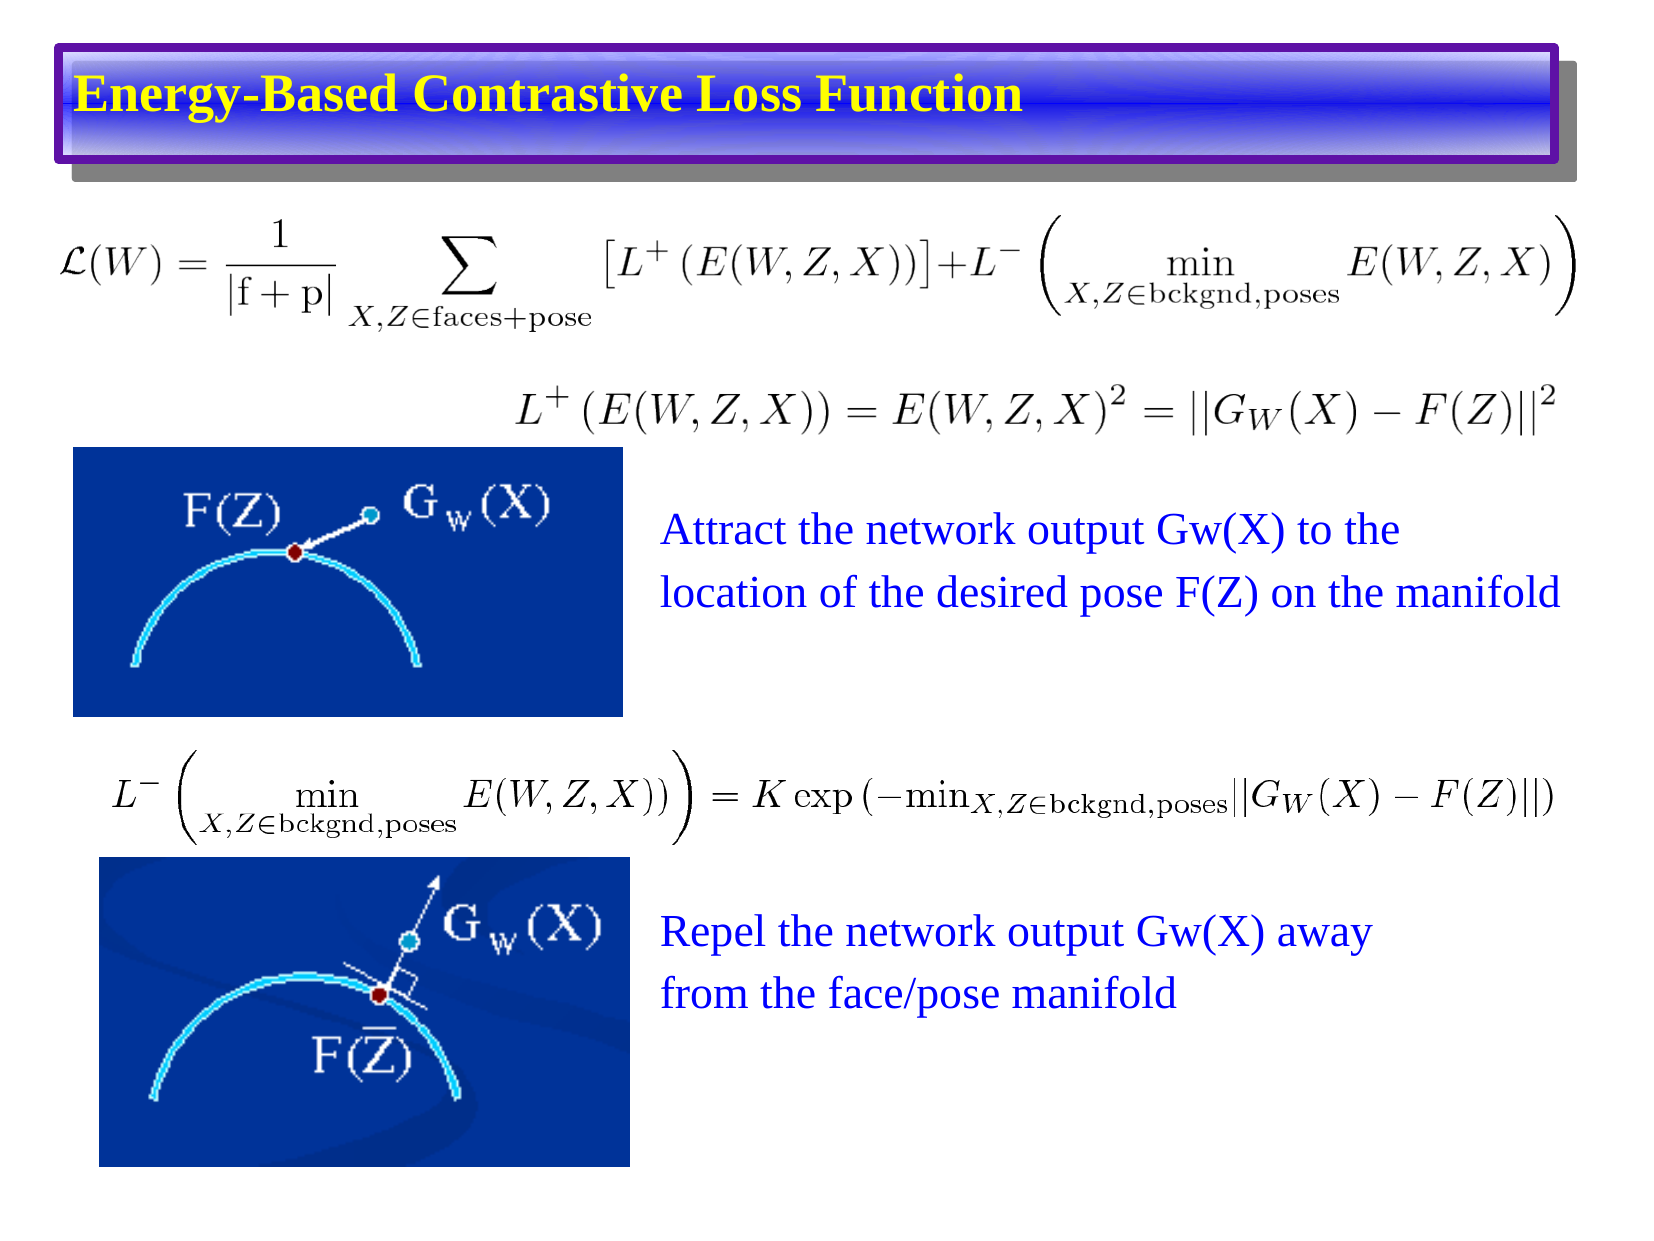

Energy-Based Contrastive Loss Function
Attract the network output Gw(X) to the
location of the desired pose F(Z) on the manifold
) +
)
(
(
=
=
(
)
Repel the network output Gw(X) away
from the face/pose manifold